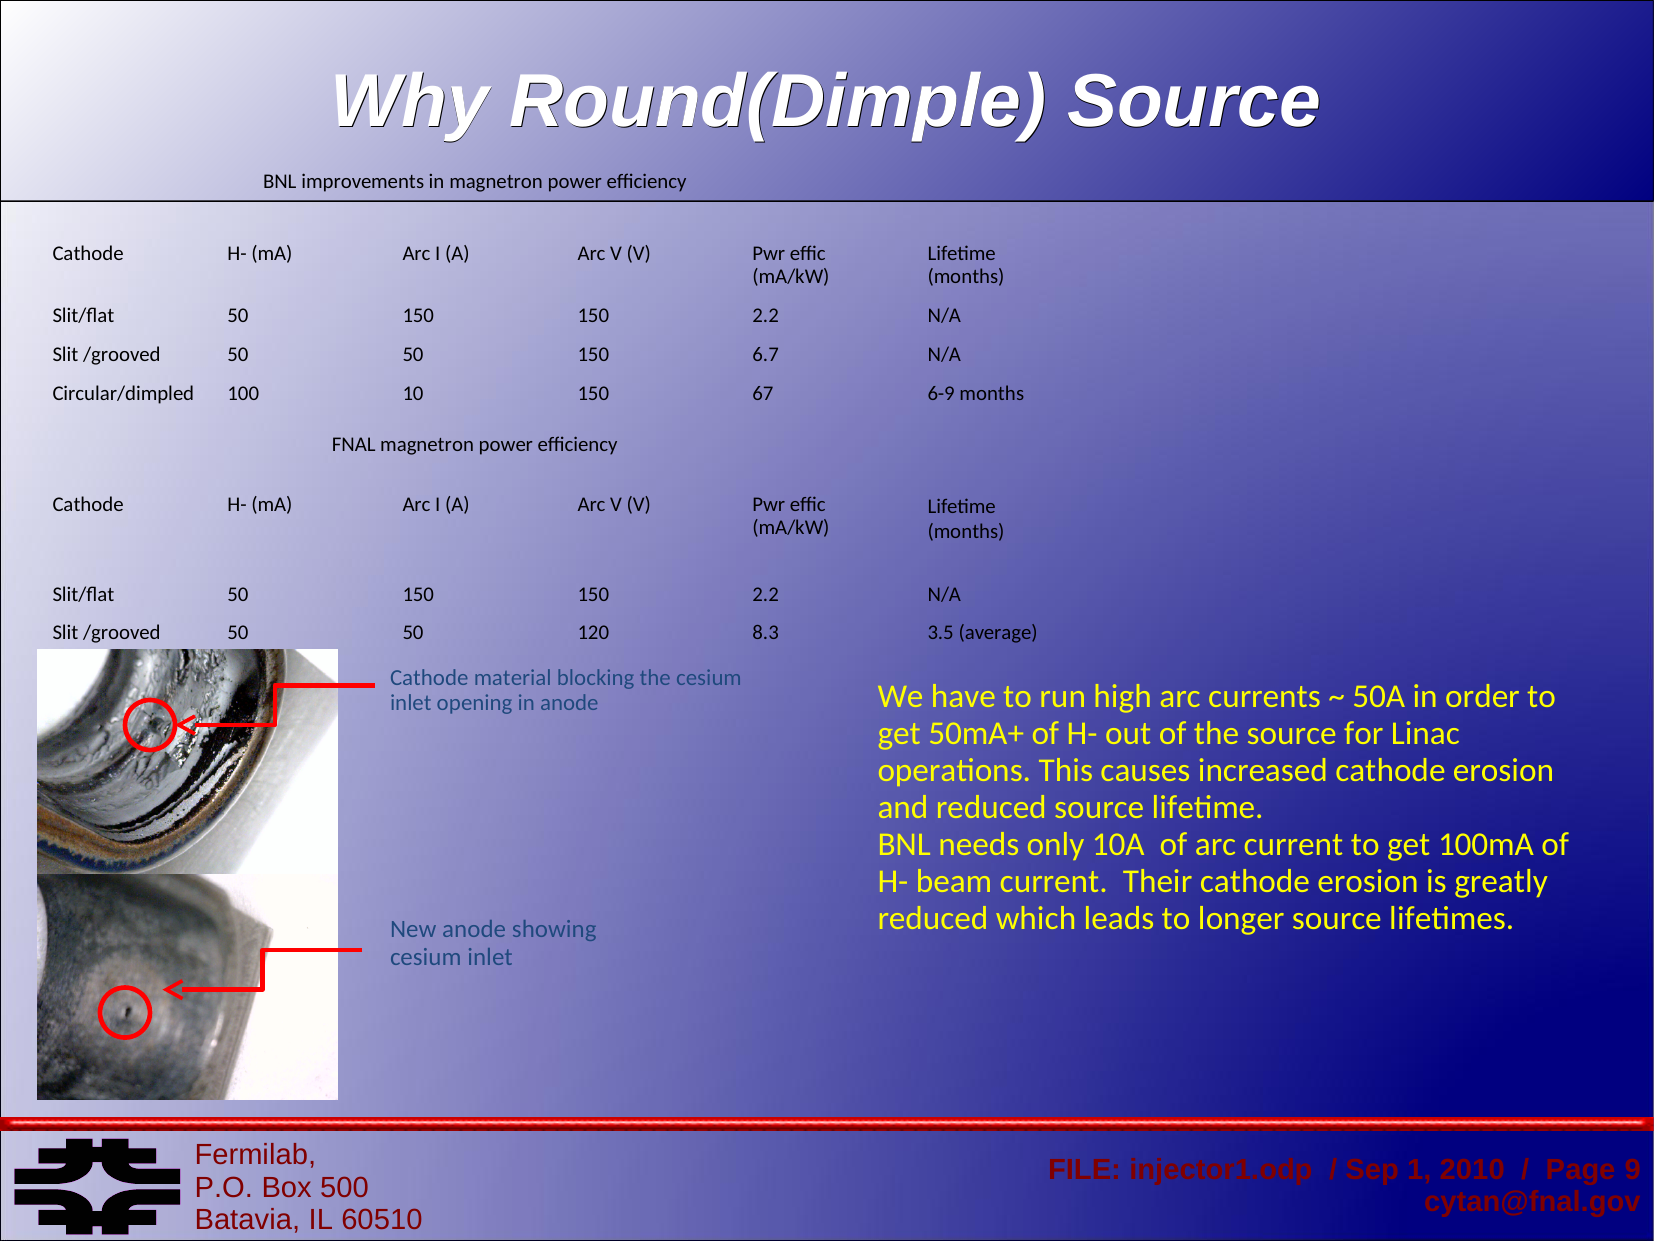

# Why Round(Dimple) Source
| BNL improvements in magnetron power efficiency | | | | | |
| --- | --- | --- | --- | --- | --- |
| Cathode | H- (mA) | Arc I (A) | Arc V (V) | Pwr effic (mA/kW) | Lifetime (months) |
| Slit/flat | 50 | 150 | 150 | 2.2 | N/A |
| Slit /grooved | 50 | 50 | 150 | 6.7 | N/A |
| Circular/dimpled | 100 | 10 | 150 | 67 | 6-9 months |
| FNAL magnetron power efficiency | | | | | |
| --- | --- | --- | --- | --- | --- |
| Cathode | H- (mA) | Arc I (A) | Arc V (V) | Pwr effic (mA/kW) | Lifetime (months) |
| Slit/flat | 50 | 150 | 150 | 2.2 | N/A |
| Slit /grooved | 50 | 50 | 120 | 8.3 | 3.5 (average) |
Cathode material blocking the cesium inlet opening in anode
We have to run high arc currents ~ 50A in order to get 50mA+ of H- out of the source for Linac operations. This causes increased cathode erosion and reduced source lifetime.
BNL needs only 10A of arc current to get 100mA of H- beam current. Their cathode erosion is greatly reduced which leads to longer source lifetimes.
New anode showing cesium inlet